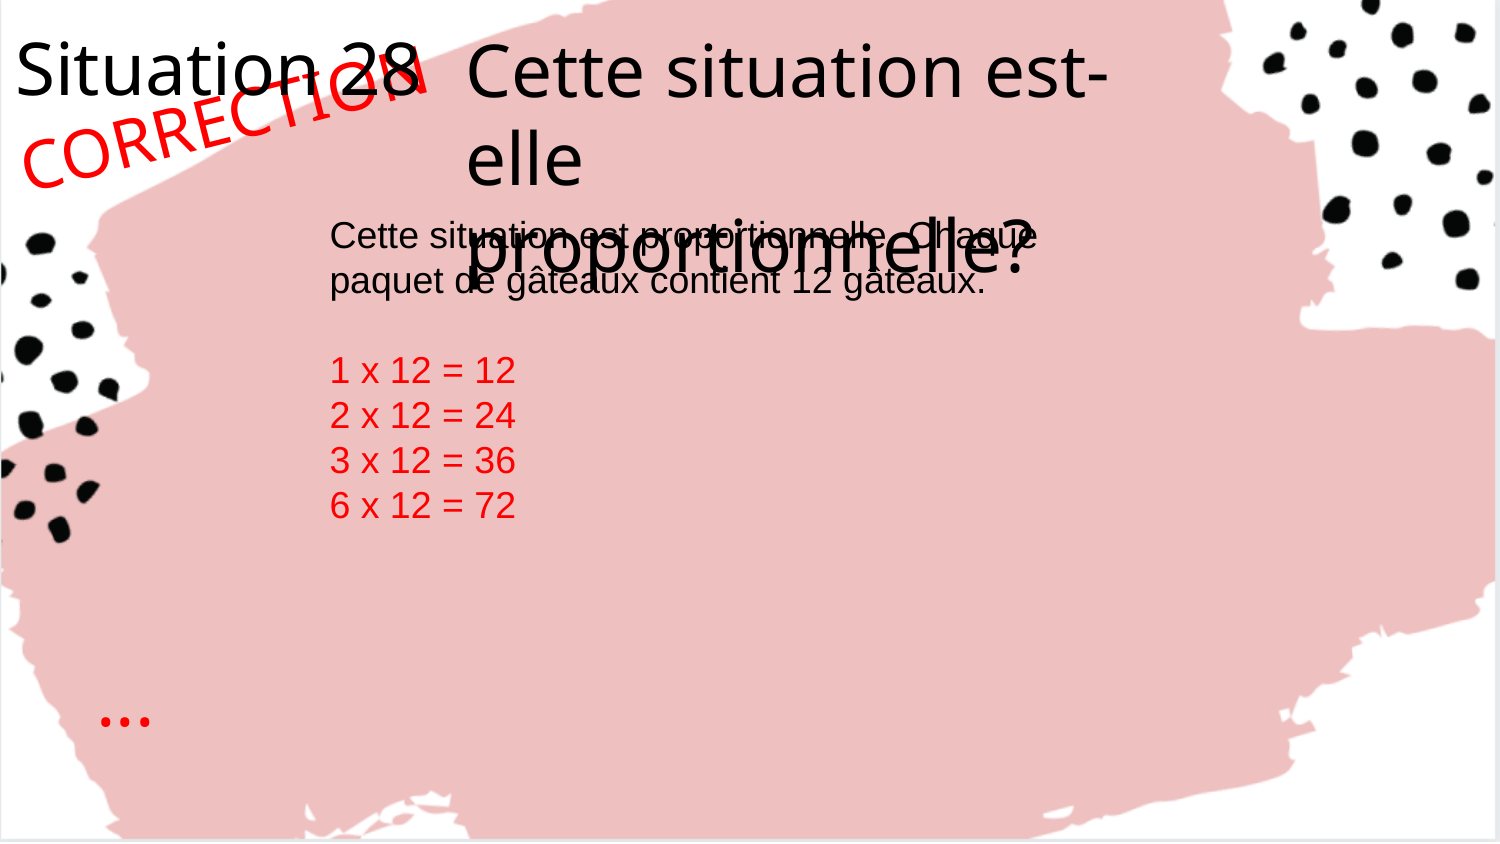

Situation 28
Cette situation est-elle proportionnelle?
CORRECTION
Cette situation est proportionnelle. Chaque paquet de gâteaux contient 12 gâteaux.
1 x 12 = 12
2 x 12 = 24
3 x 12 = 36
6 x 12 = 72
...